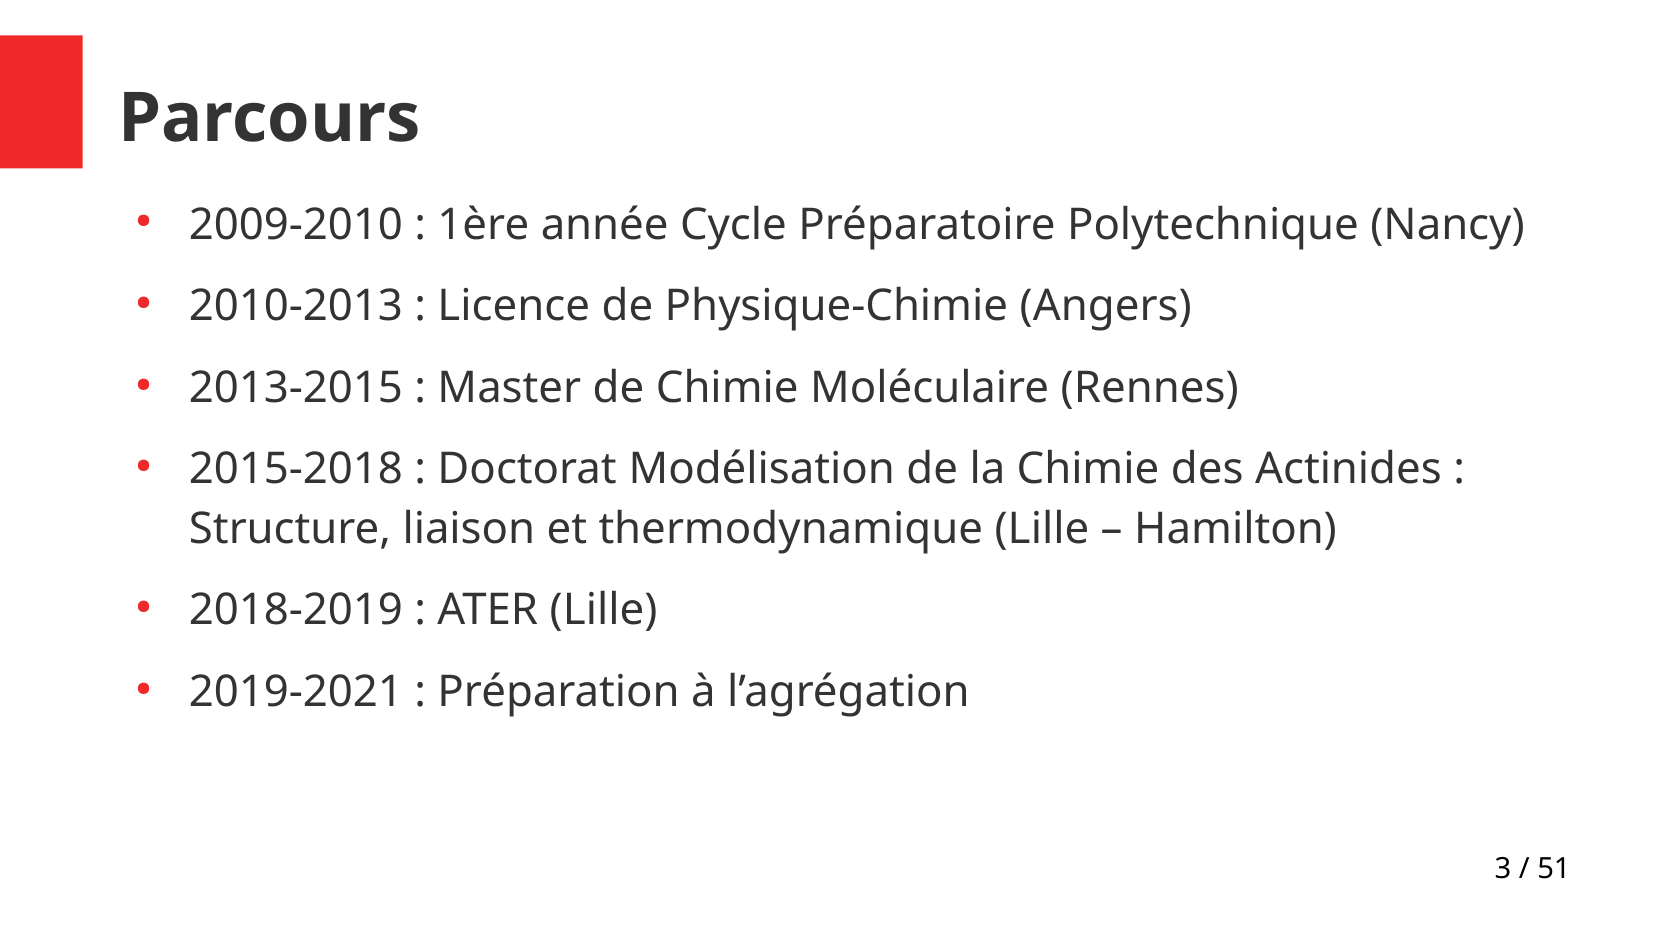

# Parcours
2009-2010 : 1ère année Cycle Préparatoire Polytechnique (Nancy)
2010-2013 : Licence de Physique-Chimie (Angers)
2013-2015 : Master de Chimie Moléculaire (Rennes)
2015-2018 : Doctorat Modélisation de la Chimie des Actinides : Structure, liaison et thermodynamique (Lille – Hamilton)
2018-2019 : ATER (Lille)
2019-2021 : Préparation à l’agrégation
3